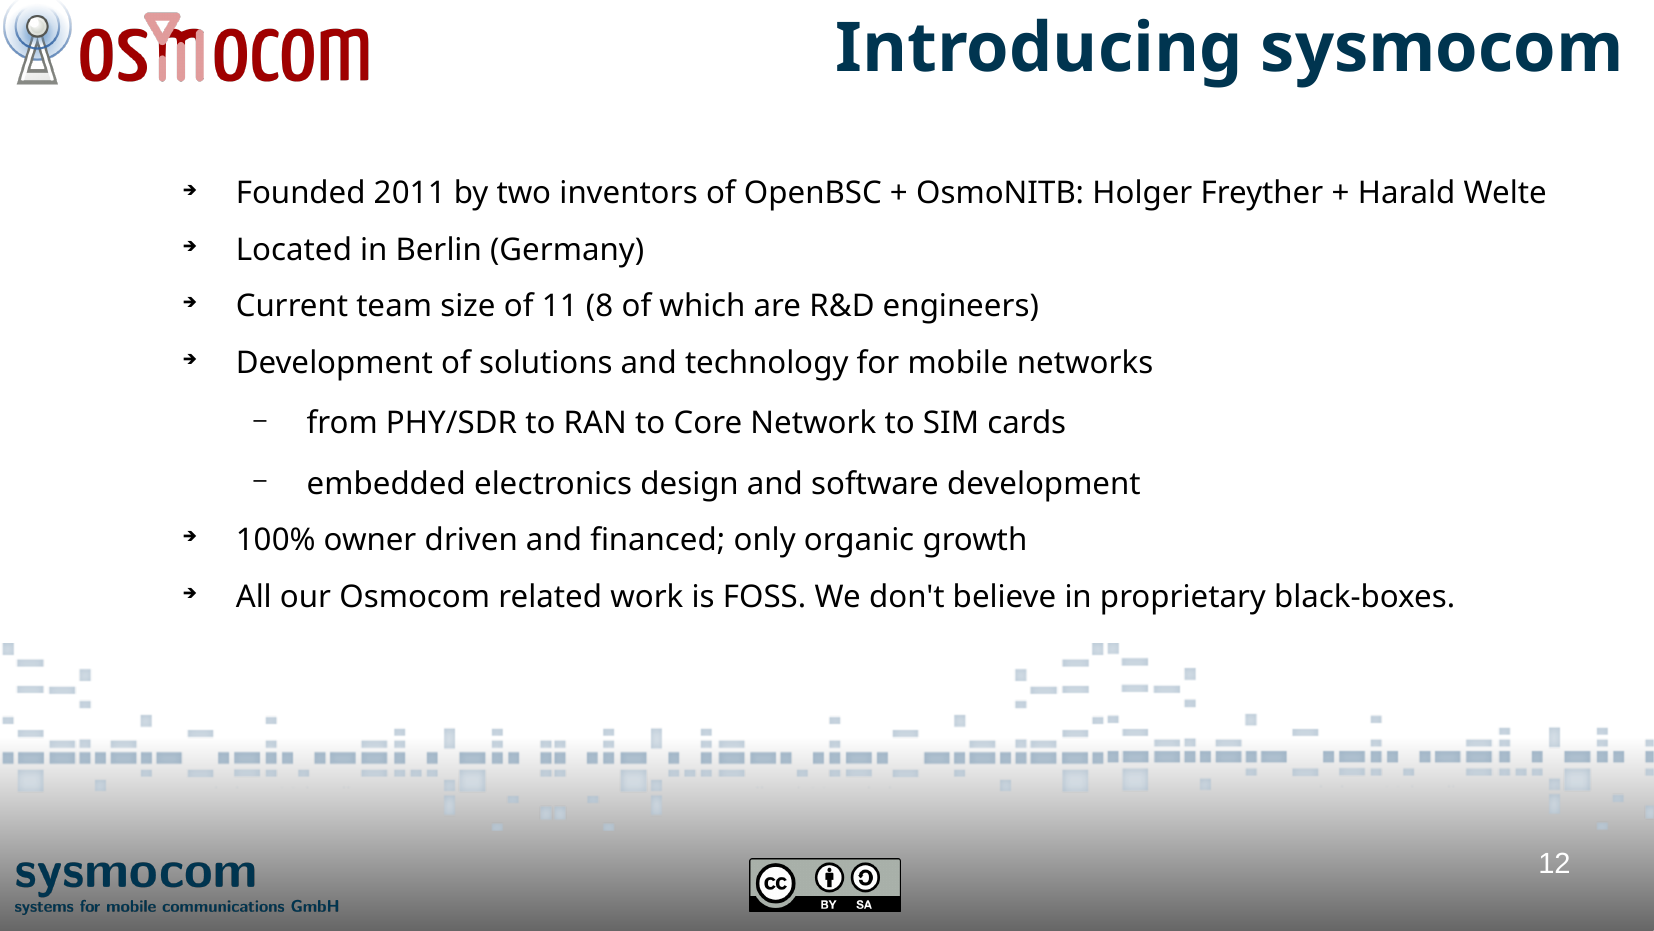

# Introducing sysmocom
Founded 2011 by two inventors of OpenBSC + OsmoNITB: Holger Freyther + Harald Welte
Located in Berlin (Germany)
Current team size of 11 (8 of which are R&D engineers)
Development of solutions and technology for mobile networks
from PHY/SDR to RAN to Core Network to SIM cards
embedded electronics design and software development
100% owner driven and financed; only organic growth
All our Osmocom related work is FOSS. We don't believe in proprietary black-boxes.
12